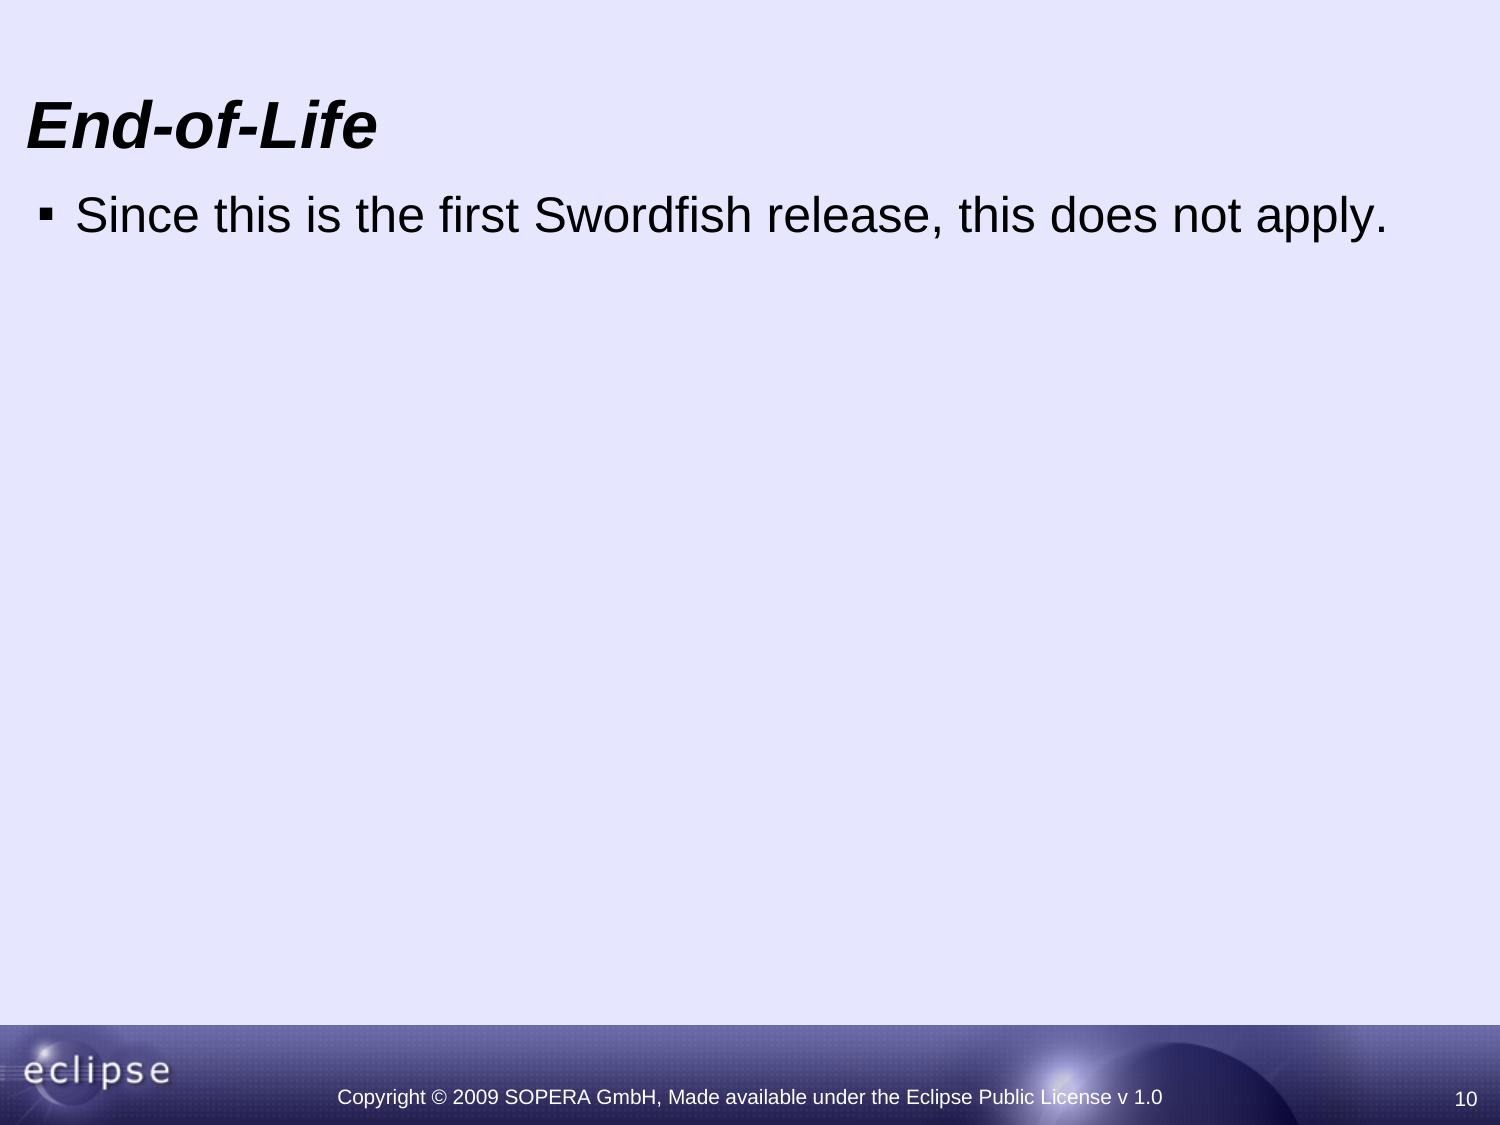

# End-of-Life
Since this is the first Swordfish release, this does not apply.